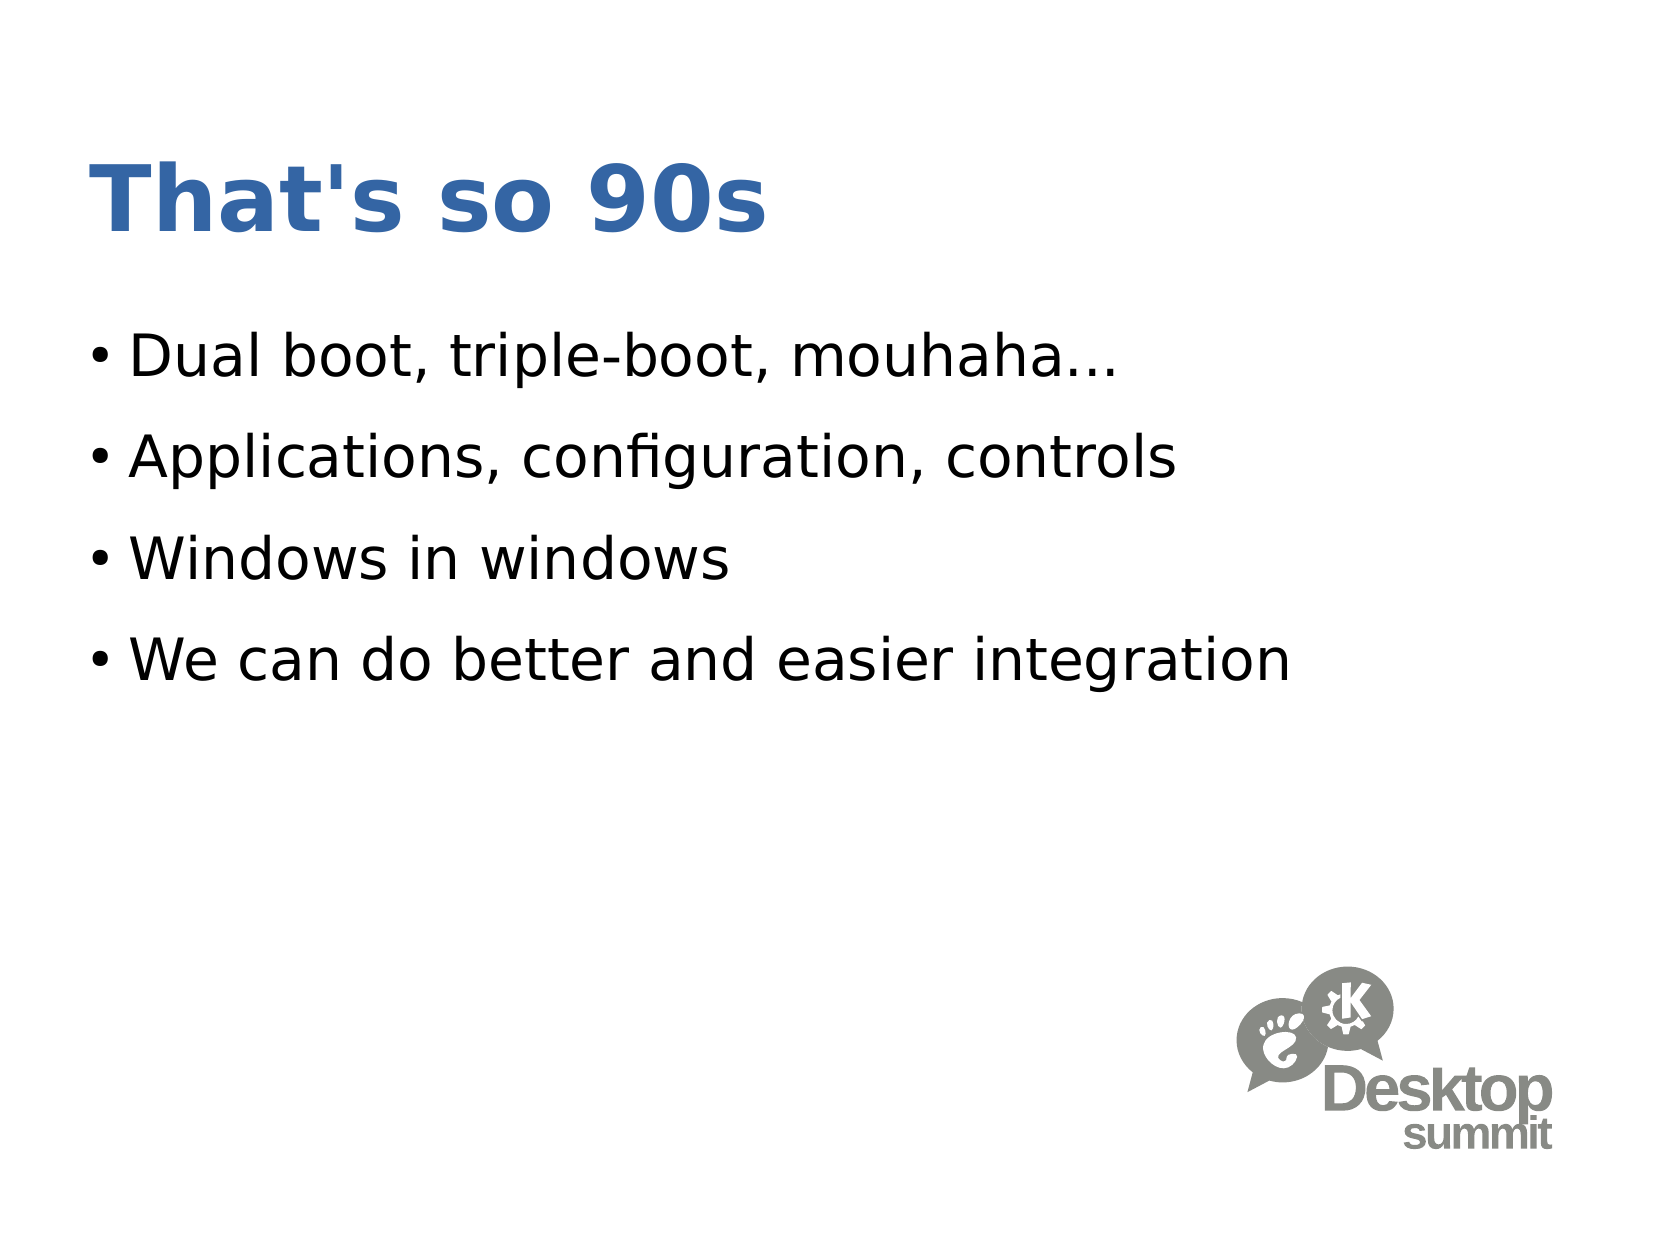

That's so 90s
 Dual boot, triple-boot, mouhaha...
 Applications, configuration, controls
 Windows in windows
 We can do better and easier integration